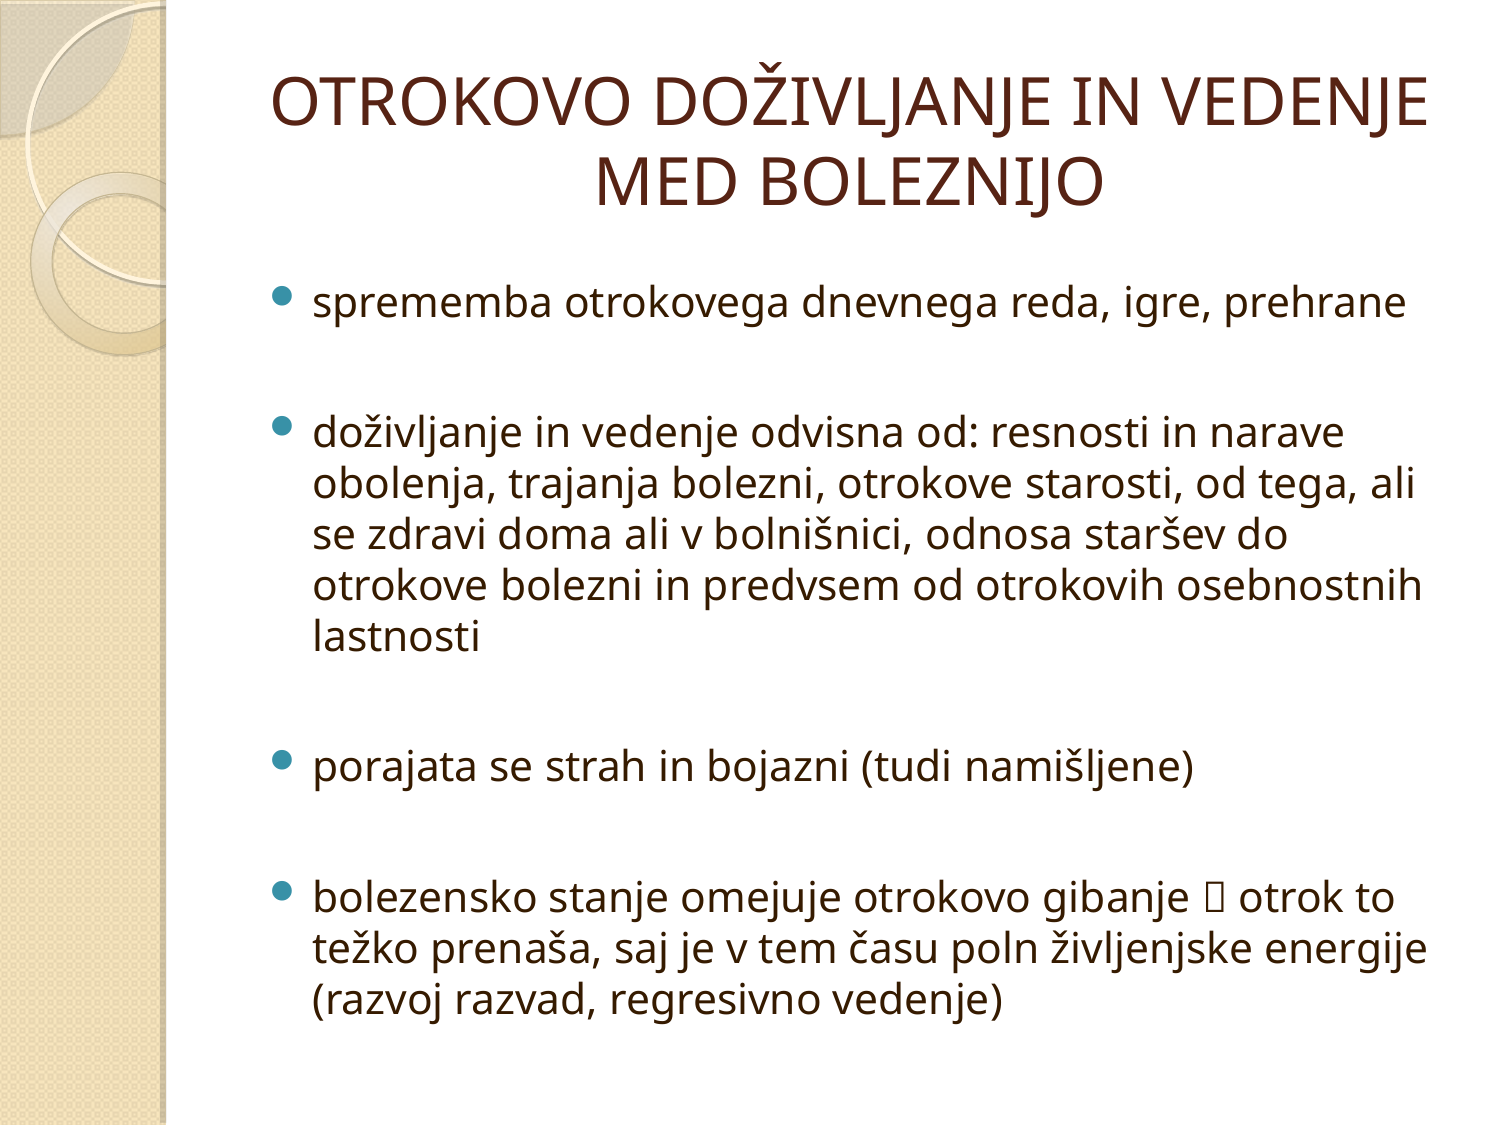

# OTROKOVO DOŽIVLJANJE IN VEDENJE MED BOLEZNIJO
sprememba otrokovega dnevnega reda, igre, prehrane
doživljanje in vedenje odvisna od: resnosti in narave obolenja, trajanja bolezni, otrokove starosti, od tega, ali se zdravi doma ali v bolnišnici, odnosa staršev do otrokove bolezni in predvsem od otrokovih osebnostnih lastnosti
porajata se strah in bojazni (tudi namišljene)
bolezensko stanje omejuje otrokovo gibanje  otrok to težko prenaša, saj je v tem času poln življenjske energije (razvoj razvad, regresivno vedenje)